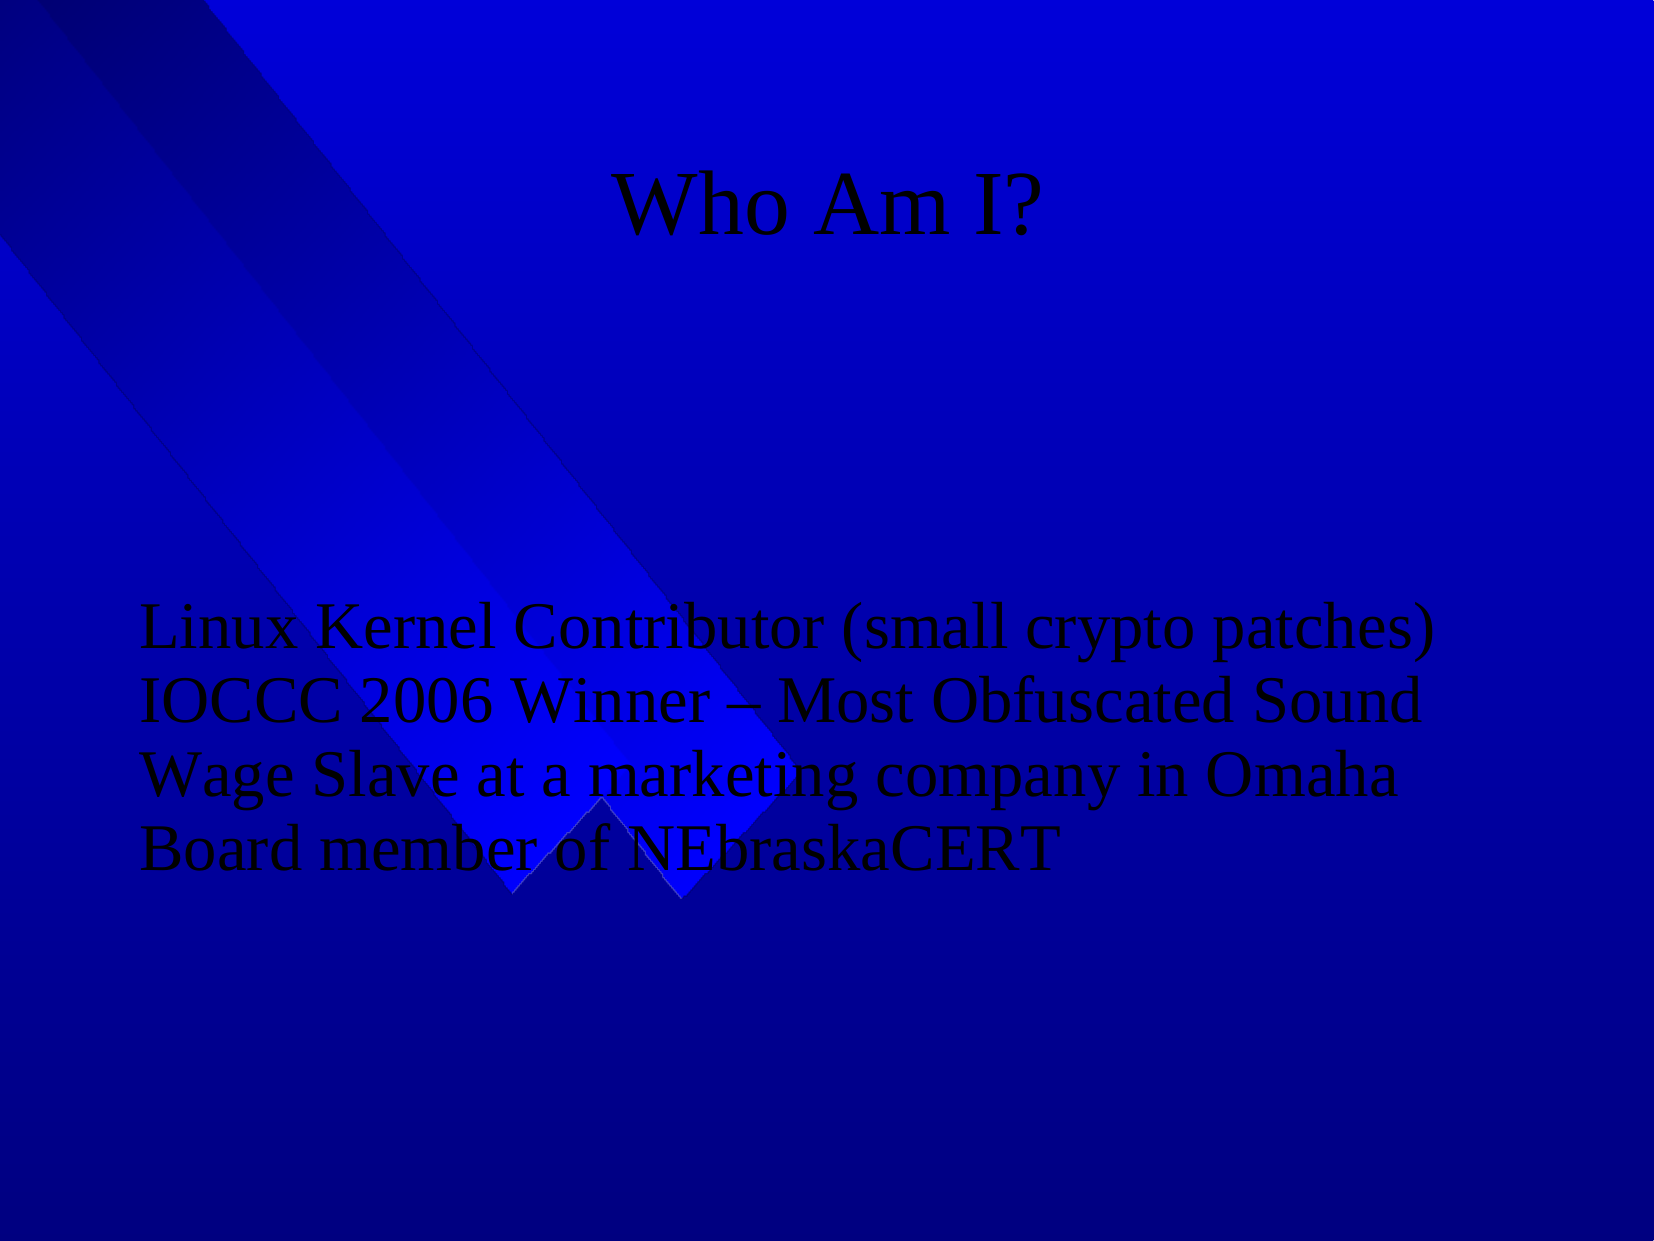

# Who Am I?
 Linux Kernel Contributor (small crypto patches)
 IOCCC 2006 Winner – Most Obfuscated Sound
 Wage Slave at a marketing company in Omaha
 Board member of NEbraskaCERT